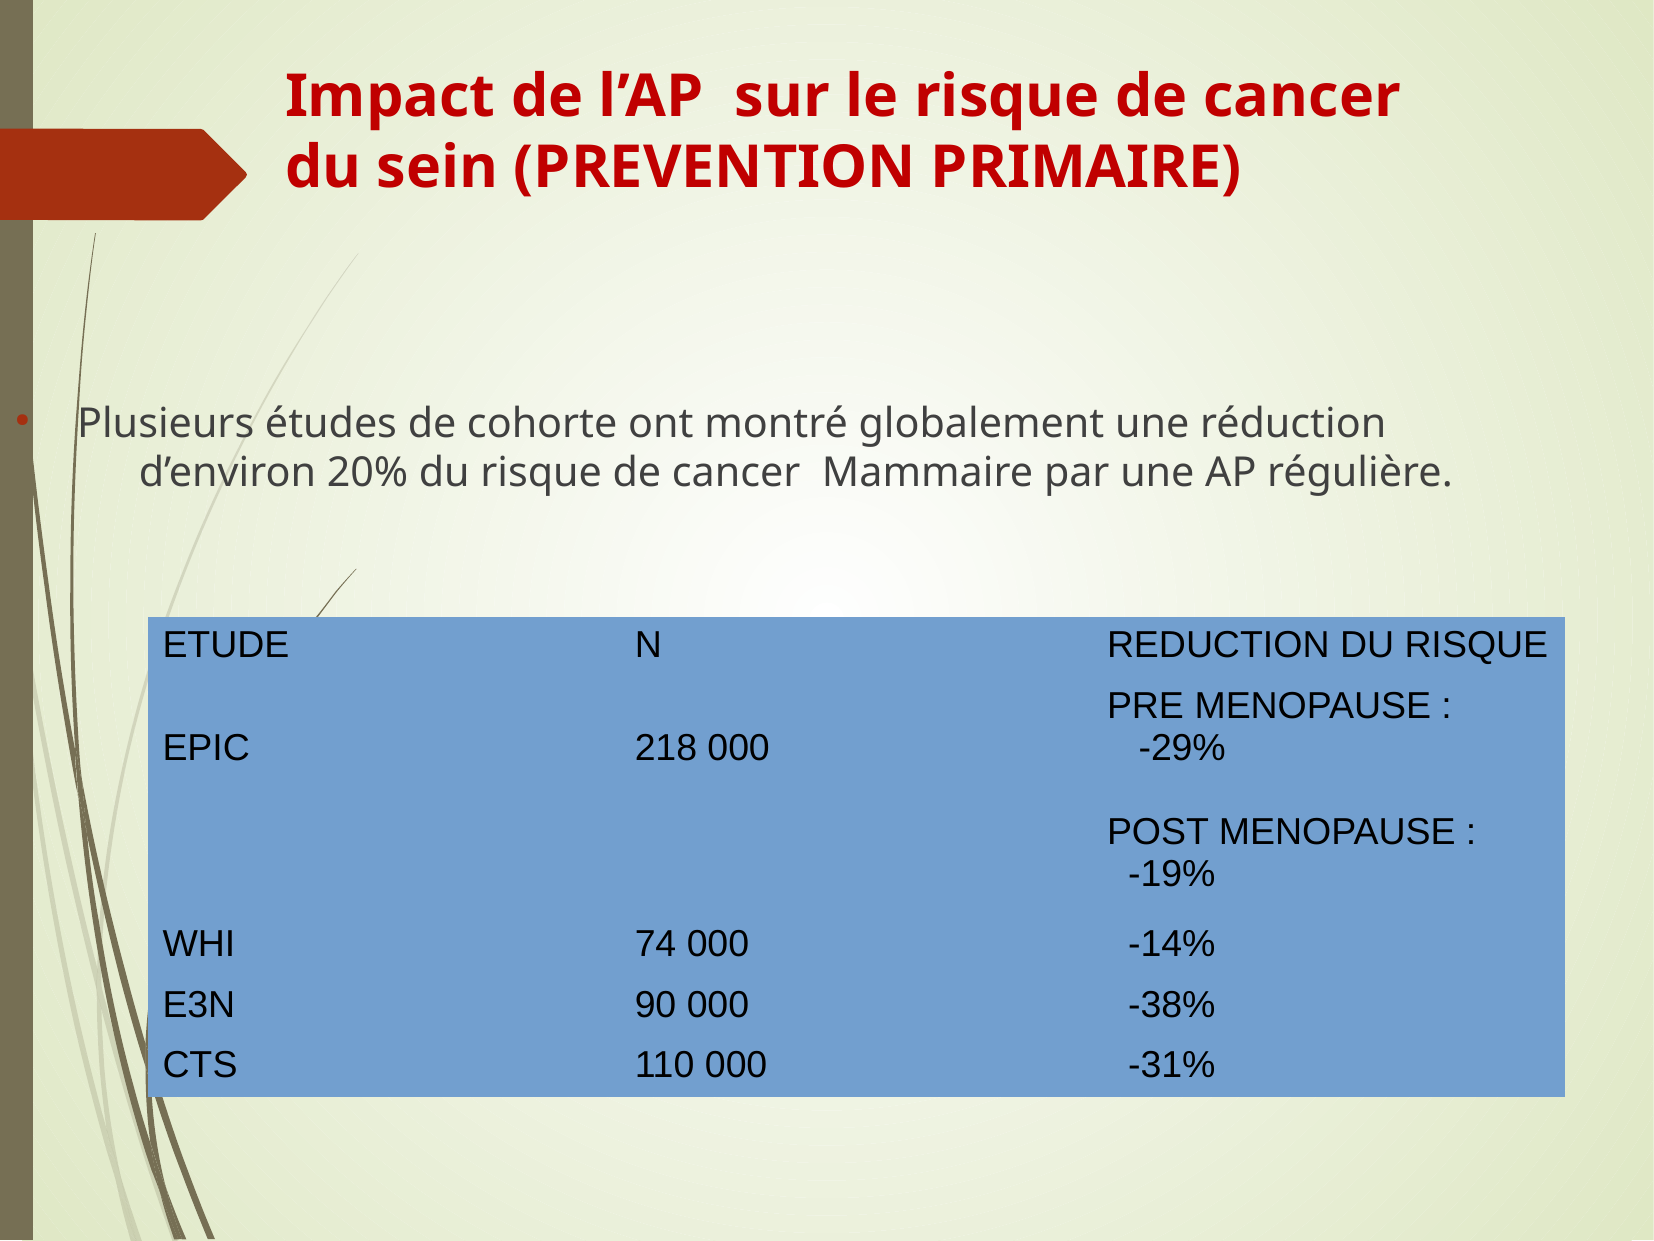

# Impact de l’AP sur le risque de cancer du sein (PREVENTION PRIMAIRE)
Plusieurs études de cohorte ont montré globalement une réduction d’environ 20% du risque de cancer Mammaire par une AP régulière.
| ETUDE | N | REDUCTION DU RISQUE |
| --- | --- | --- |
| EPIC | 218 000 | PRE MENOPAUSE : -29% POST MENOPAUSE : -19% |
| WHI | 74 000 | -14% |
| E3N | 90 000 | -38% |
| CTS | 110 000 | -31% |